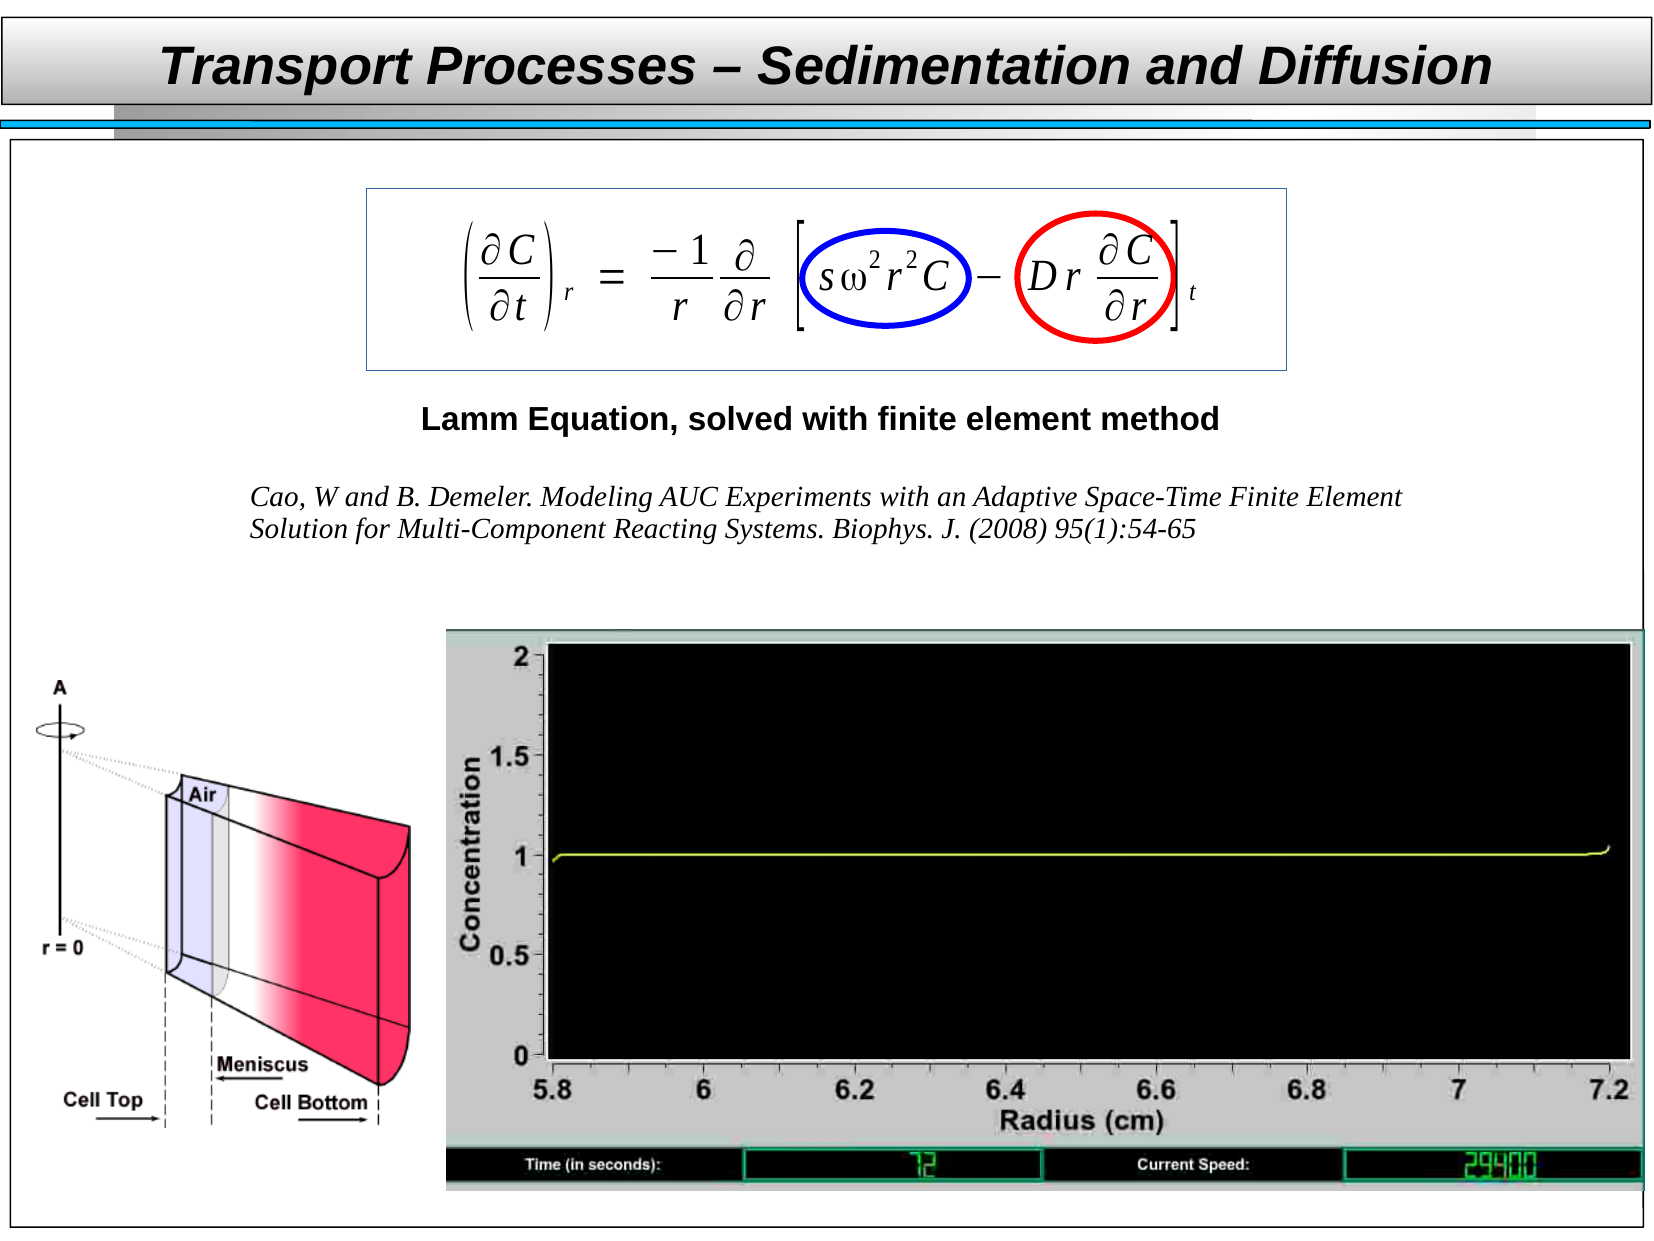

Transport Processes – Sedimentation and Diffusion
Lamm Equation, solved with finite element method
Cao, W and B. Demeler. Modeling AUC Experiments with an Adaptive Space-Time Finite Element Solution for Multi-Component Reacting Systems. Biophys. J. (2008) 95(1):54-65